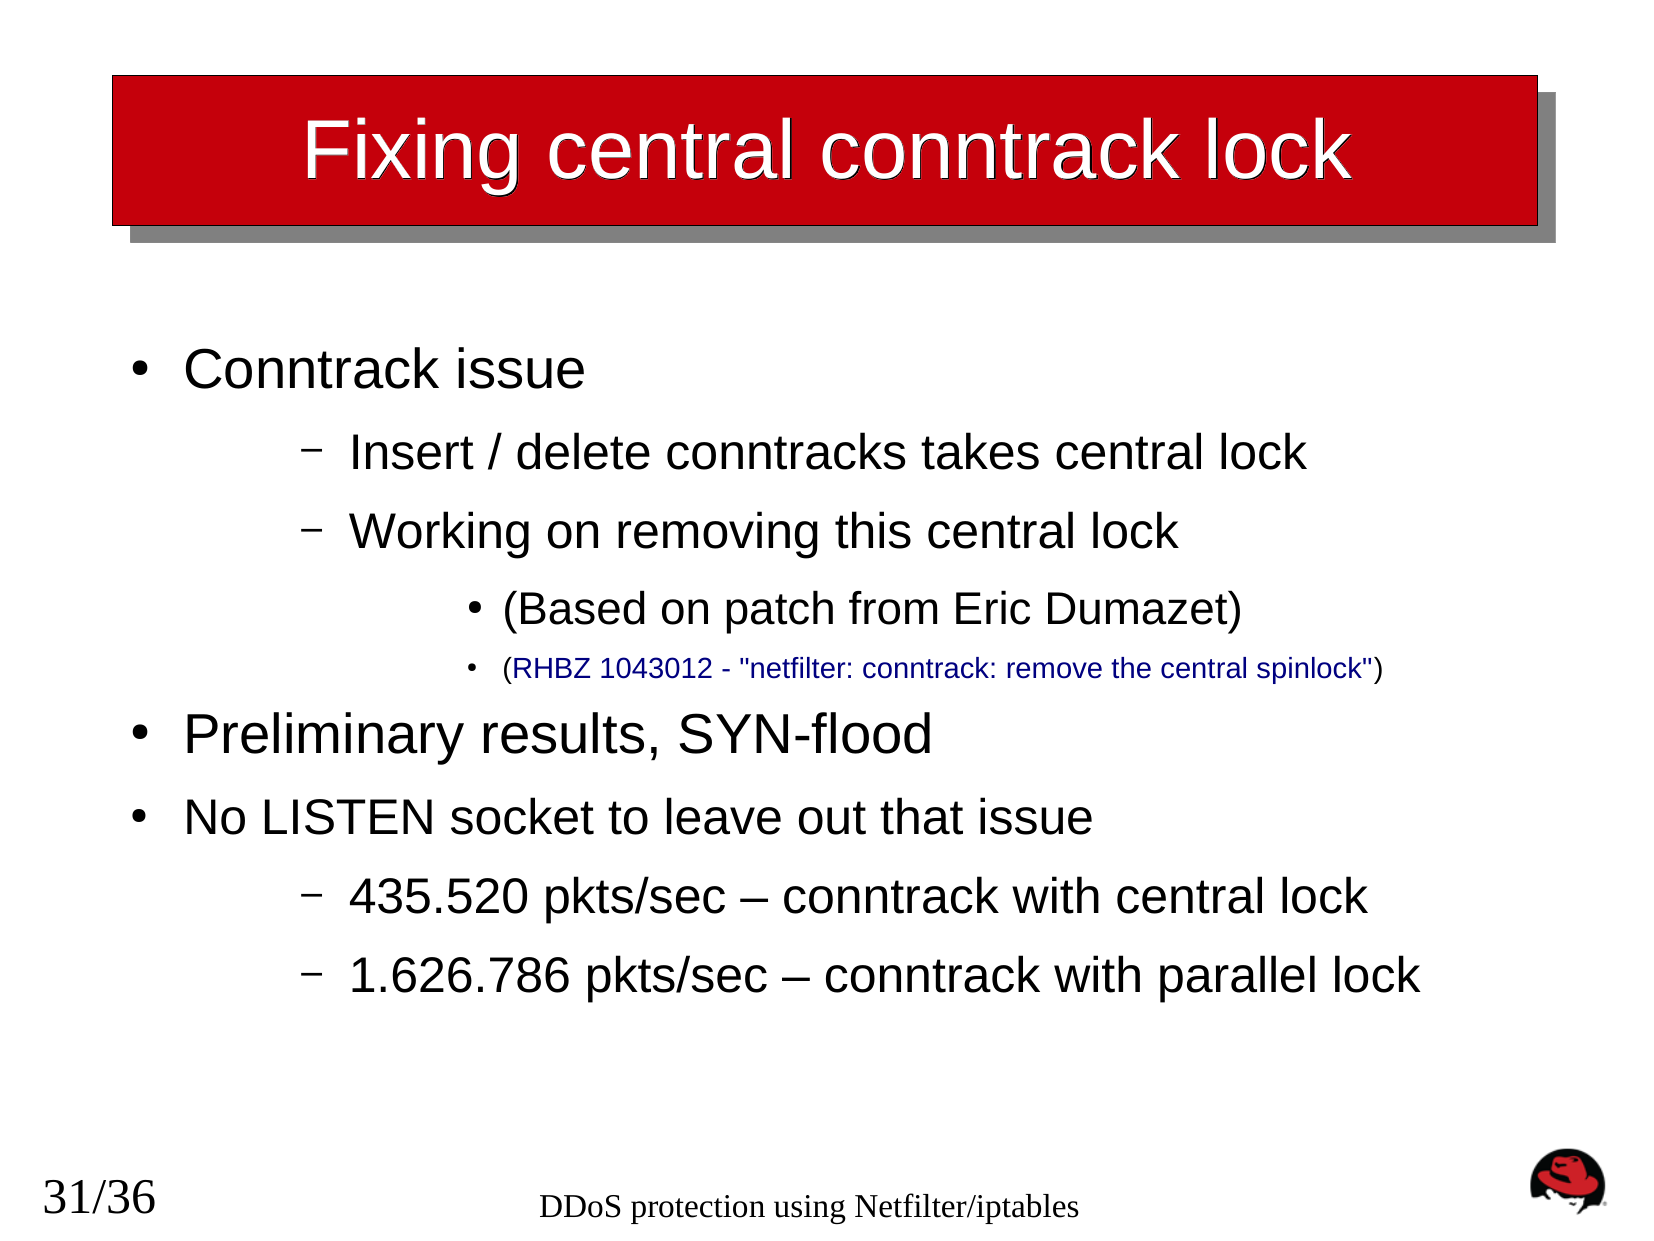

# Fixing central conntrack lock
Conntrack issue
Insert / delete conntracks takes central lock
Working on removing this central lock
(Based on patch from Eric Dumazet)
(RHBZ 1043012 - "netfilter: conntrack: remove the central spinlock")
Preliminary results, SYN-flood
No LISTEN socket to leave out that issue
435.520 pkts/sec – conntrack with central lock
1.626.786 pkts/sec – conntrack with parallel lock